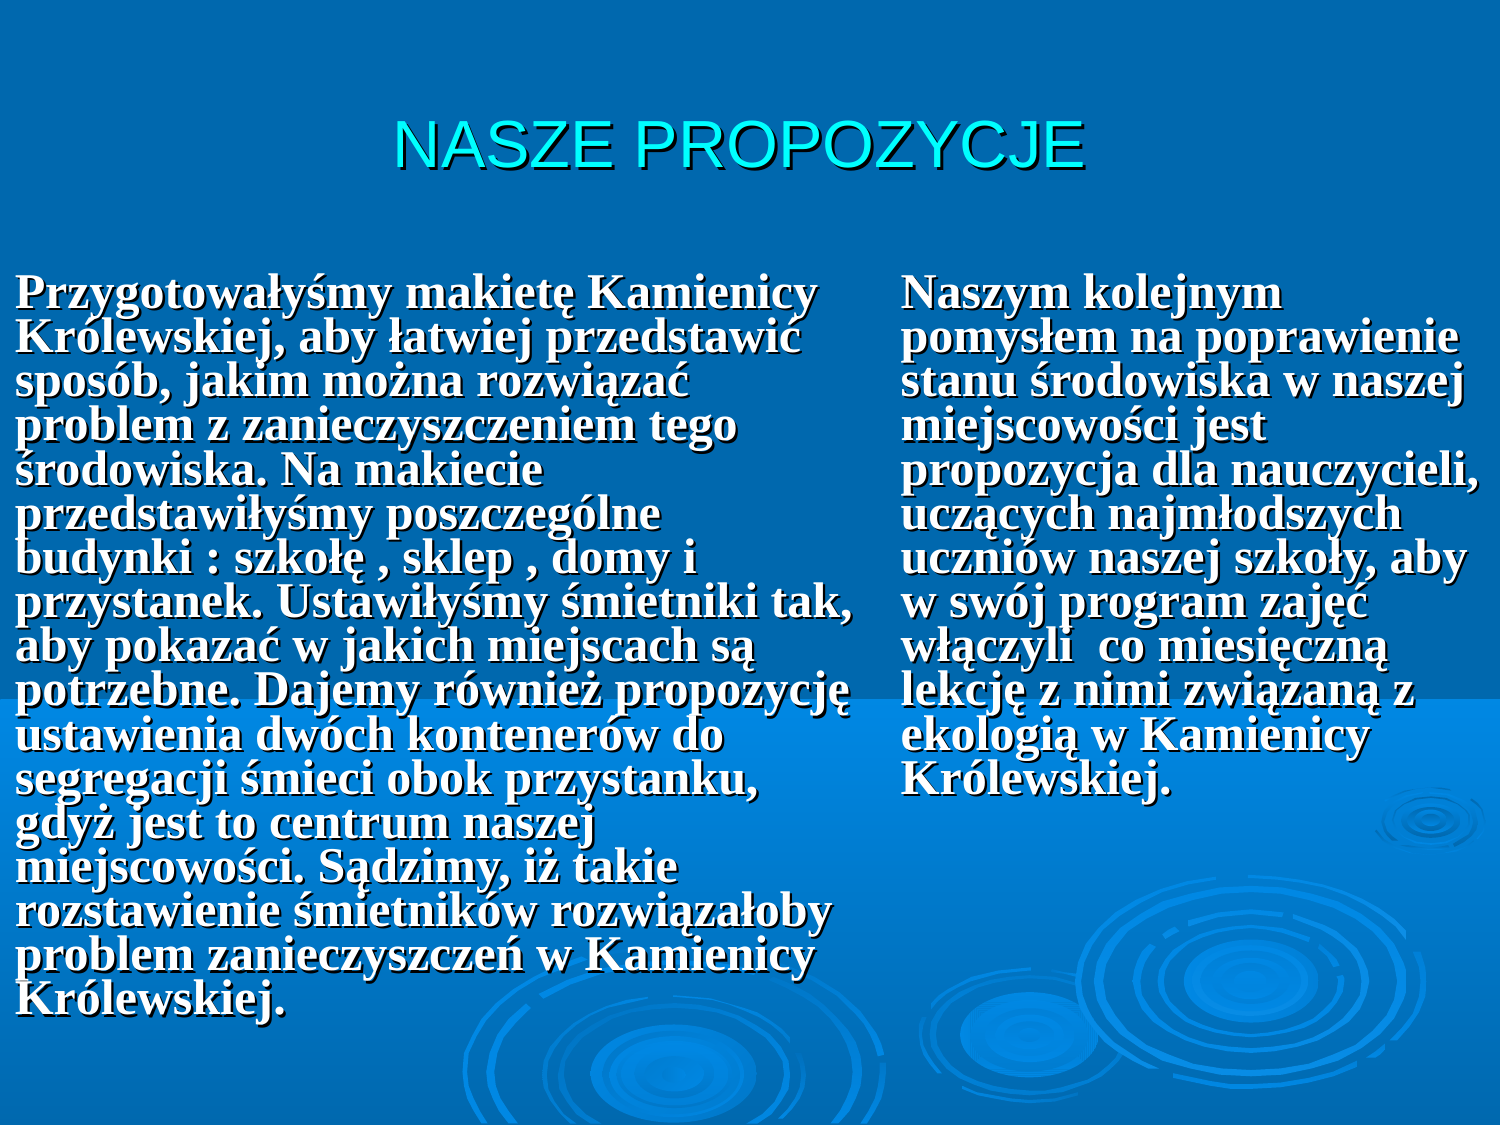

# NASZE PROPOZYCJE
Przygotowałyśmy makietę Kamienicy Królewskiej, aby łatwiej przedstawić sposób, jakim można rozwiązać problem z zanieczyszczeniem tego środowiska. Na makiecie przedstawiłyśmy poszczególne budynki : szkołę , sklep , domy i przystanek. Ustawiłyśmy śmietniki tak, aby pokazać w jakich miejscach są potrzebne. Dajemy również propozycję ustawienia dwóch kontenerów do segregacji śmieci obok przystanku, gdyż jest to centrum naszej miejscowości. Sądzimy, iż takie rozstawienie śmietników rozwiązałoby problem zanieczyszczeń w Kamienicy Królewskiej.
Naszym kolejnym pomysłem na poprawienie stanu środowiska w naszej miejscowości jest propozycja dla nauczycieli, uczących najmłodszych uczniów naszej szkoły, aby w swój program zajęć włączyli co miesięczną lekcję z nimi związaną z ekologią w Kamienicy Królewskiej.